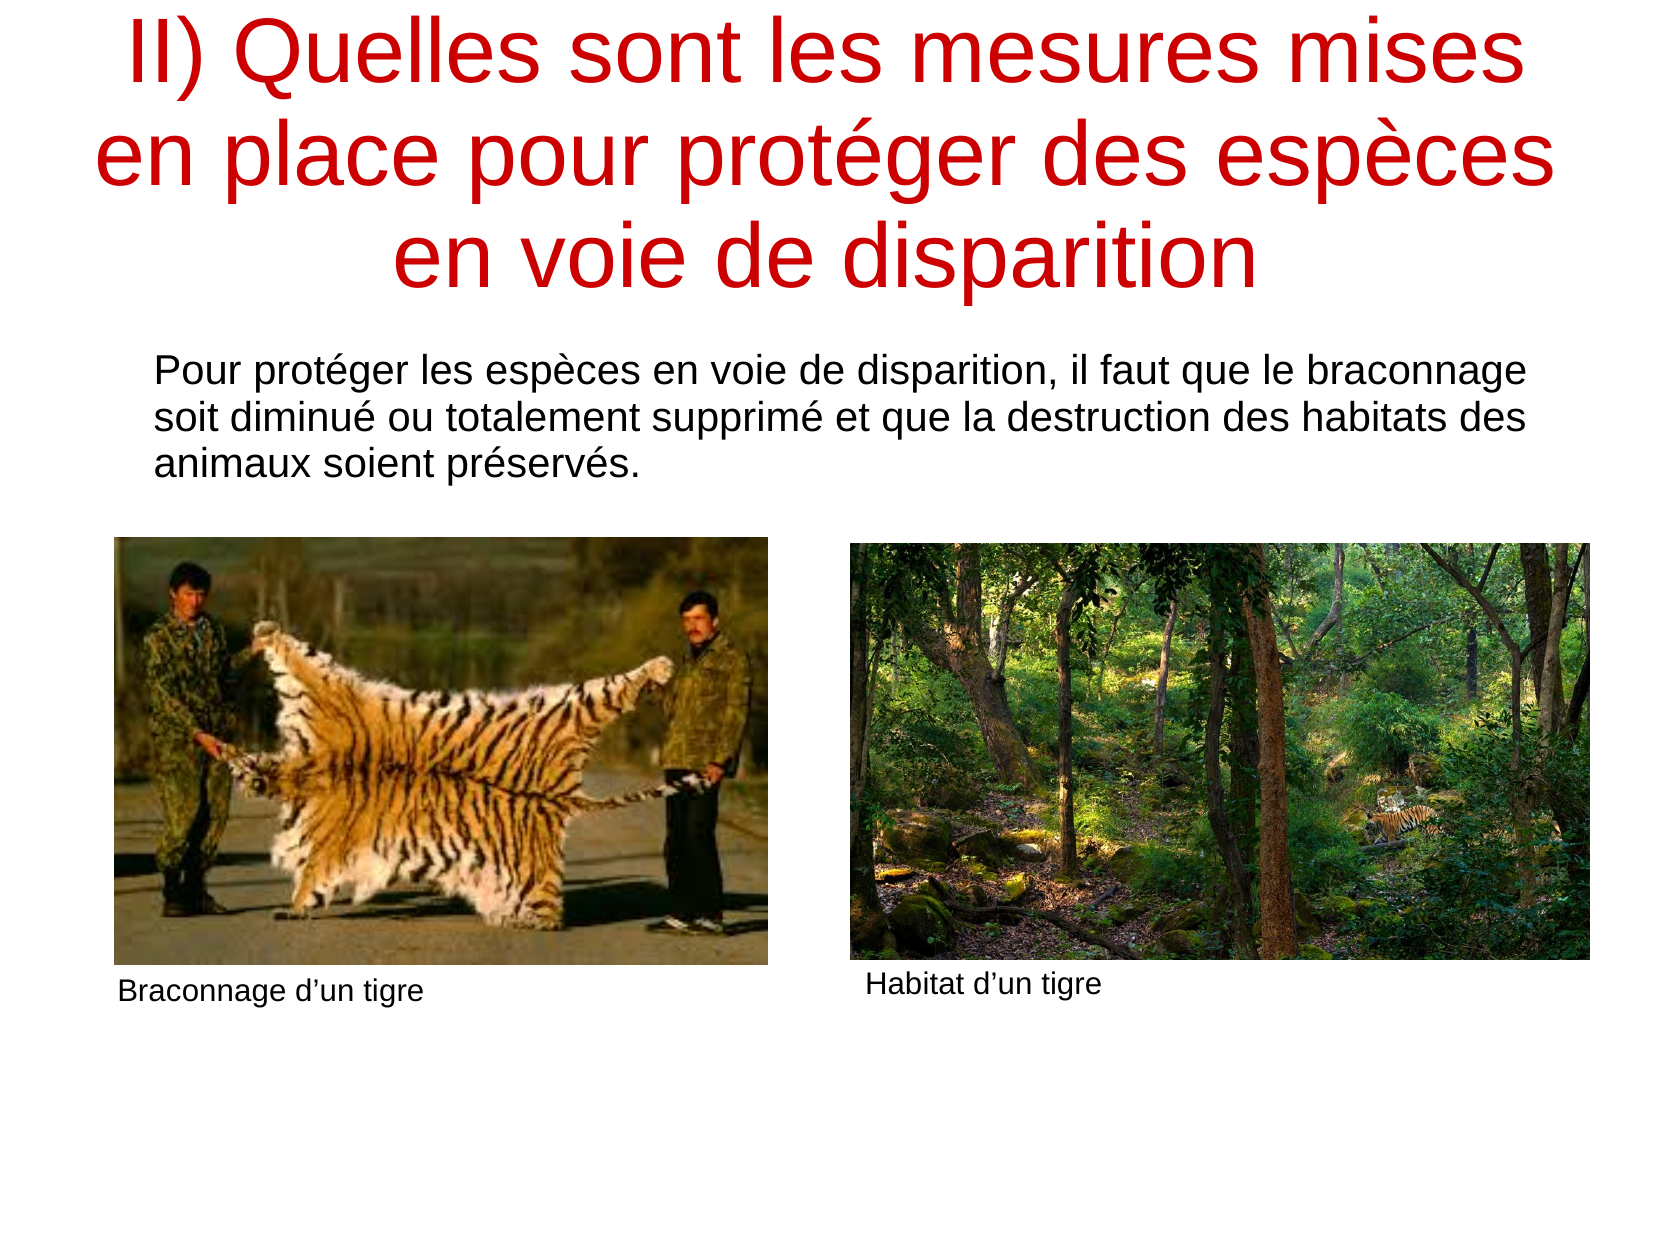

# II) Quelles sont les mesures mises en place pour protéger des espèces en voie de disparition
Pour protéger les espèces en voie de disparition, il faut que le braconnage soit diminué ou totalement supprimé et que la destruction des habitats des animaux soient préservés.
Habitat d’un tigre
Braconnage d’un tigre